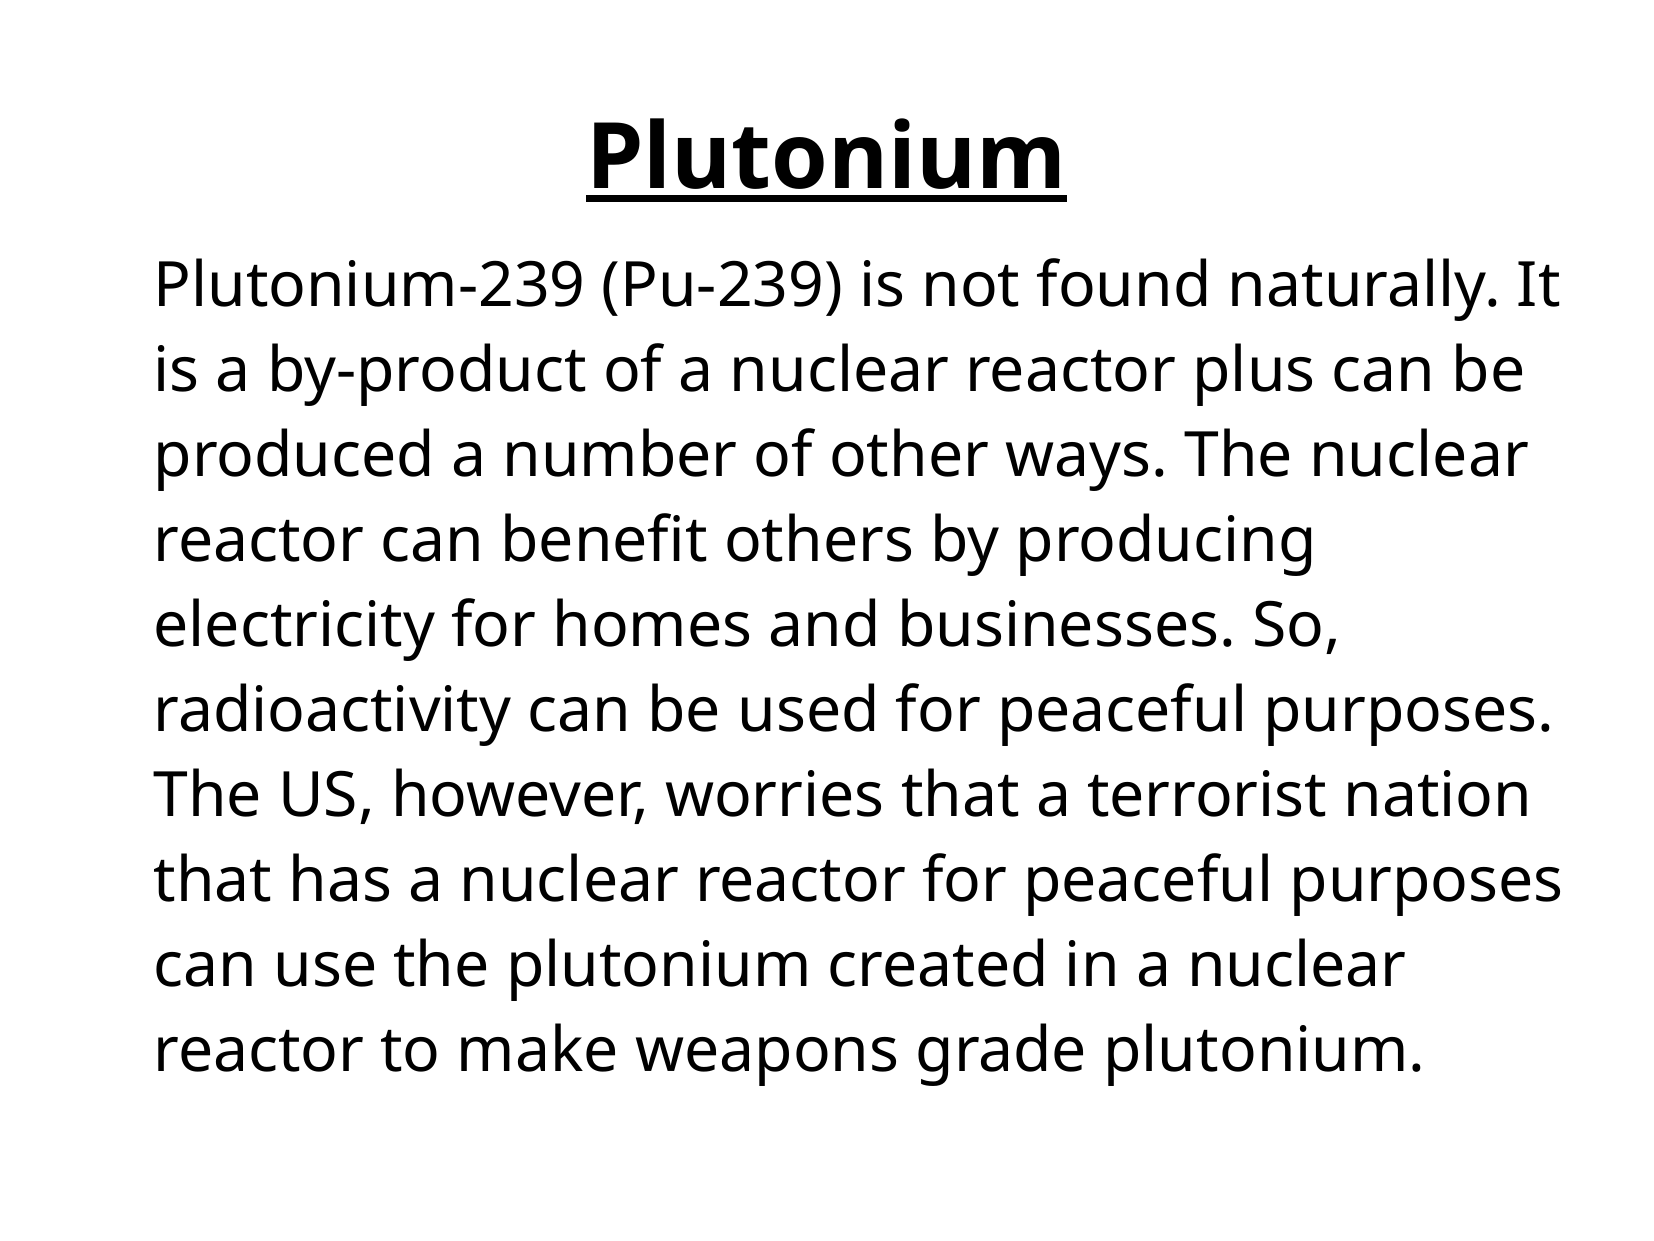

# Plutonium
Plutonium-239 (Pu-239) is not found naturally. It is a by-product of a nuclear reactor plus can be produced a number of other ways. The nuclear reactor can benefit others by producing electricity for homes and businesses. So, radioactivity can be used for peaceful purposes. The US, however, worries that a terrorist nation that has a nuclear reactor for peaceful purposes can use the plutonium created in a nuclear reactor to make weapons grade plutonium.